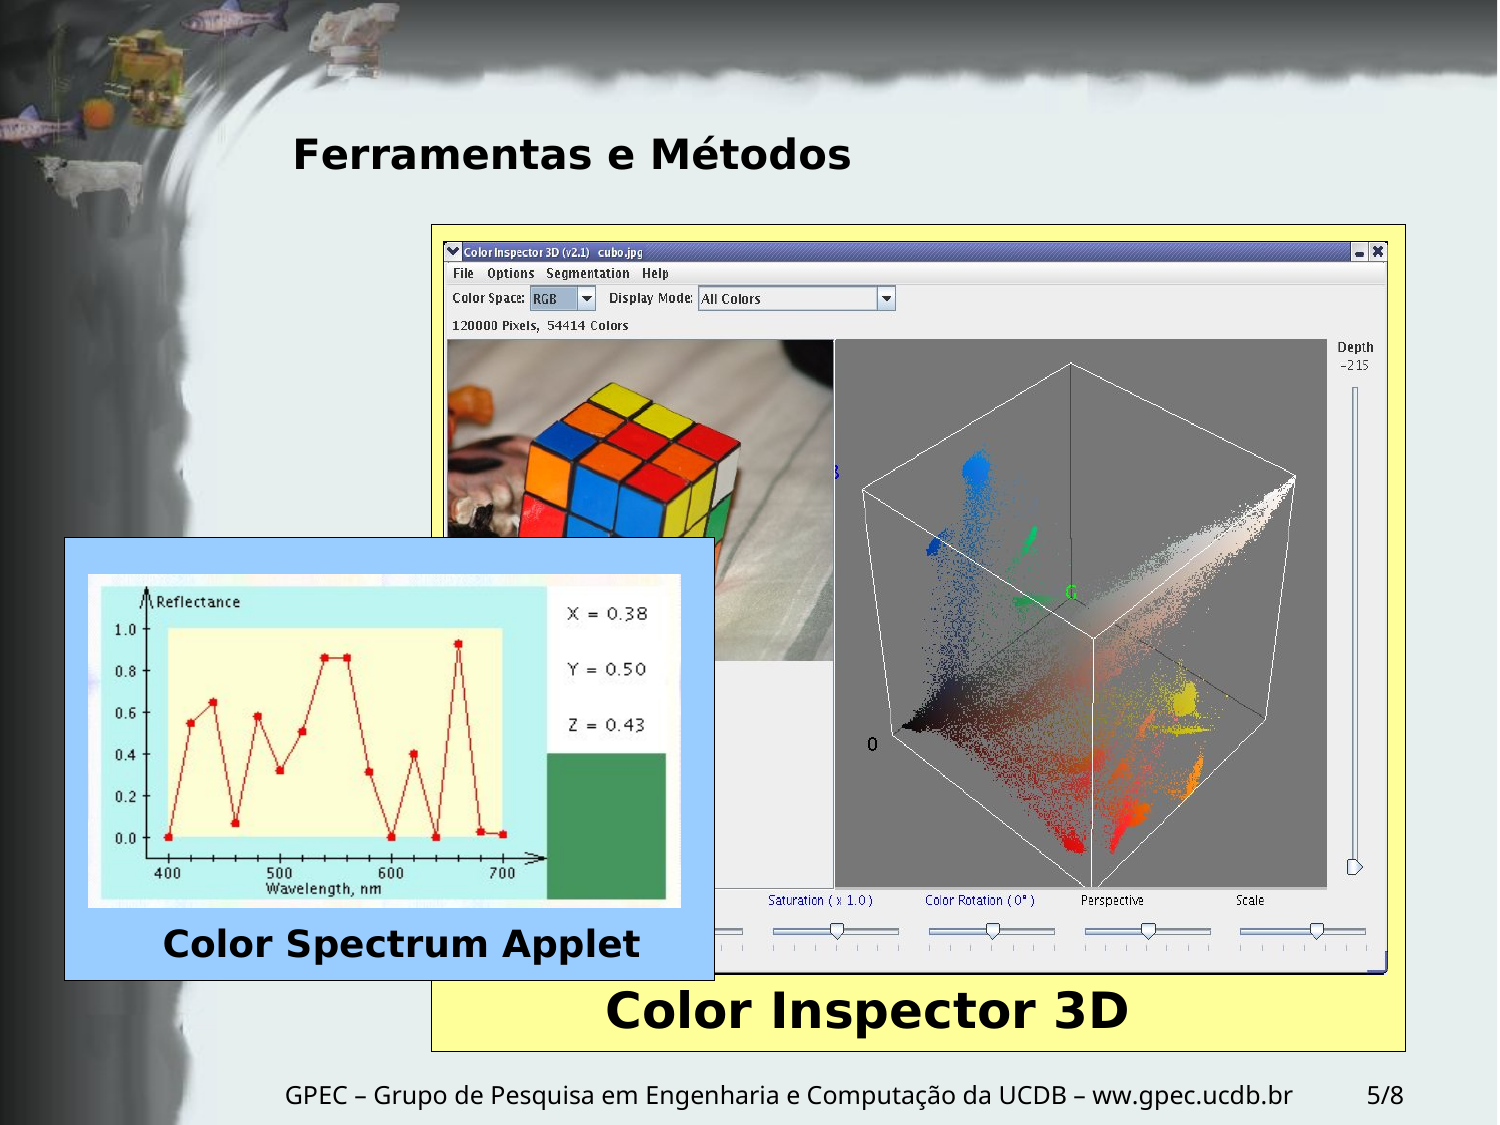

# Ferramentas e Métodos
Color Spectrum Applet
Color Inspector 3D